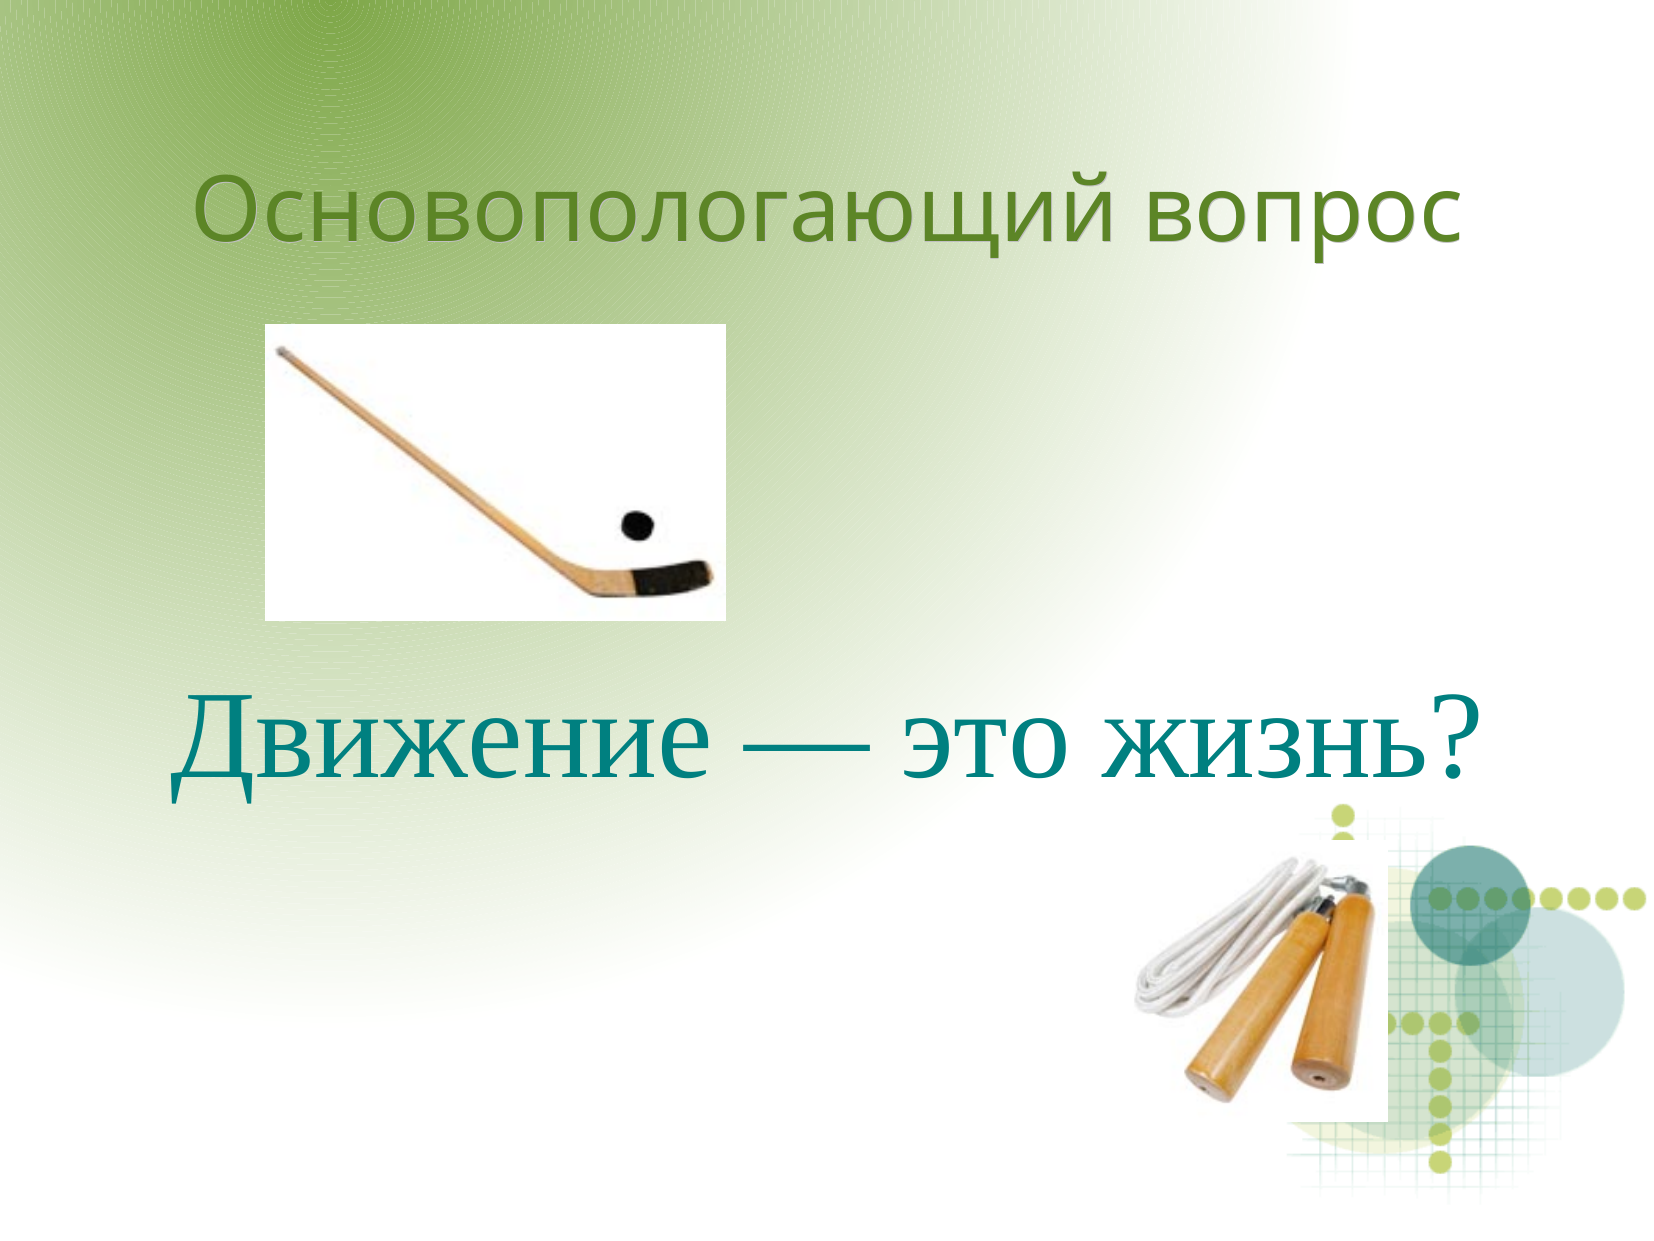

# Основопологающий вопрос
Движение — это жизнь?